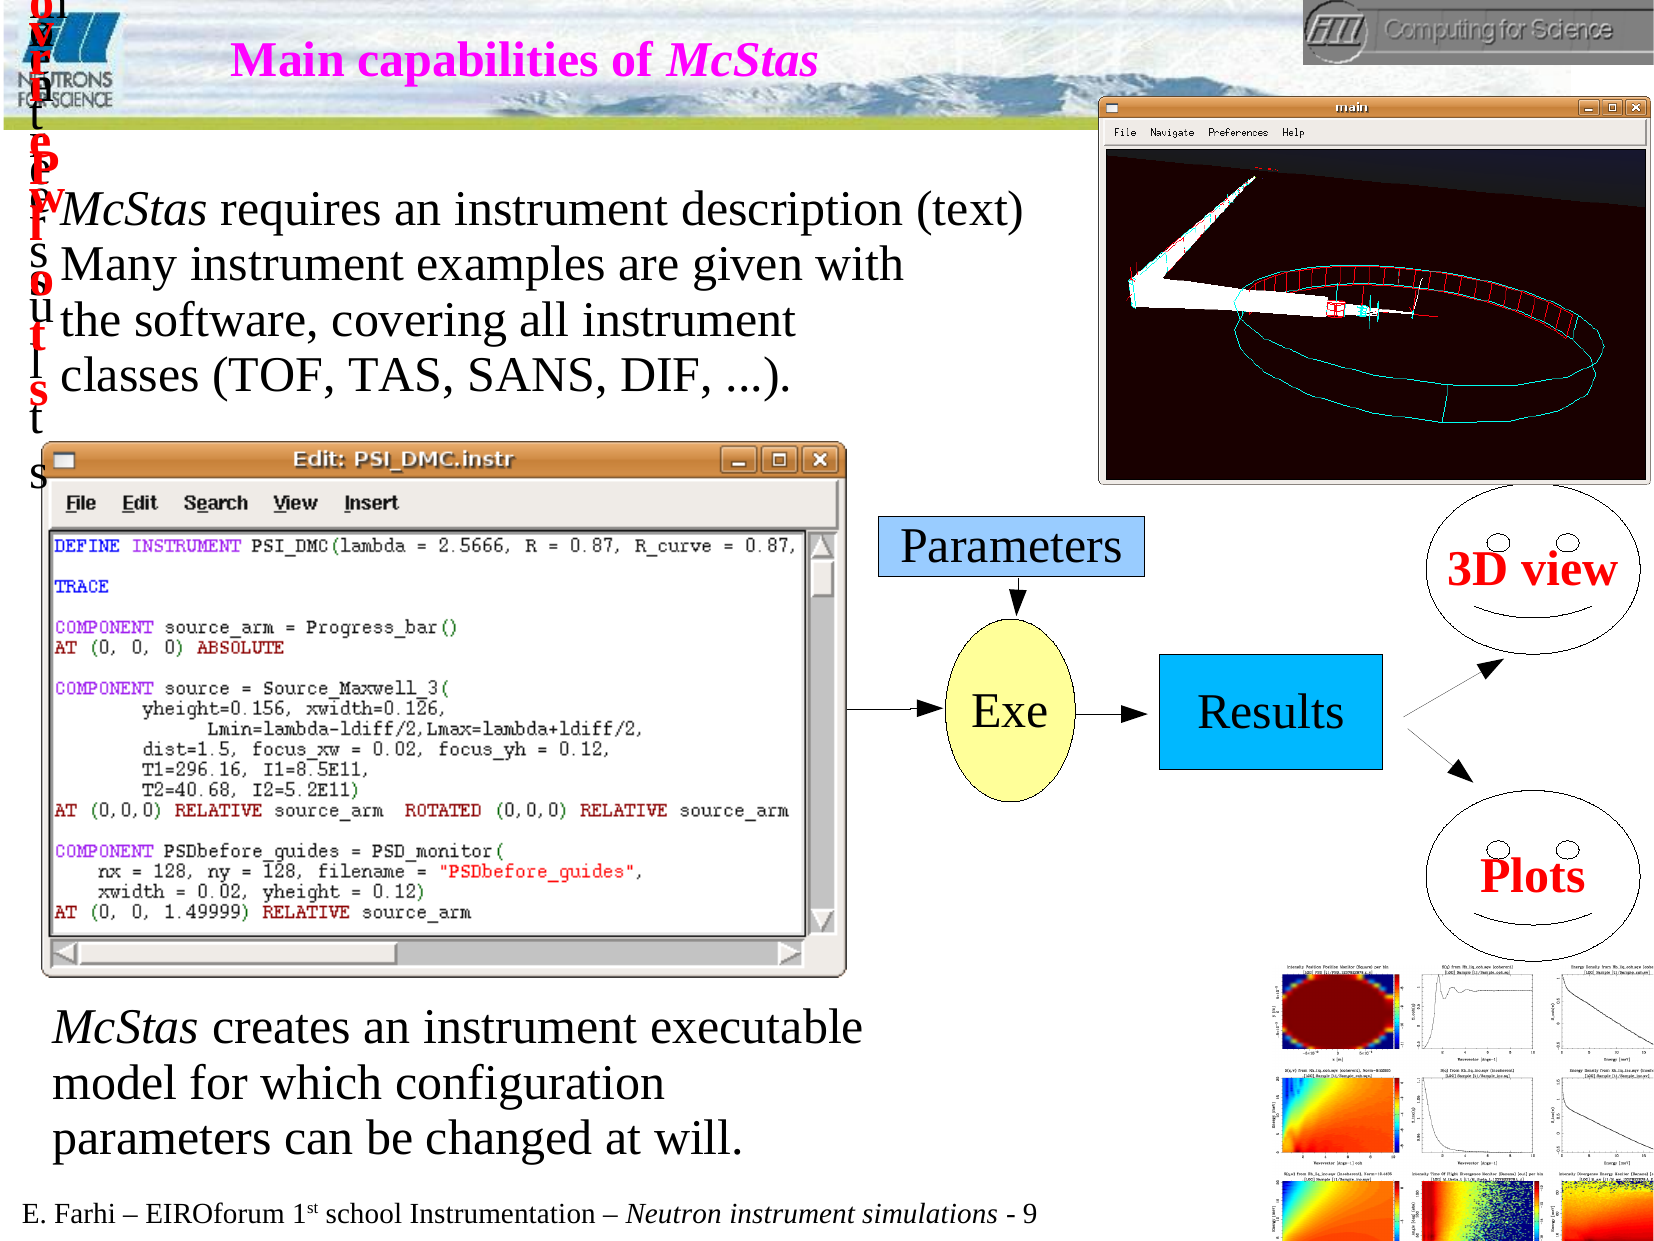

Exe
Exe
Parameters
Parameters
Simulation
results
Results
Detector Plots
Plots
3D view
3D view
Main capabilities of McStas
McStas requires an instrument description (text)
Many instrument examples are given with
the software, covering all instrument
classes (TOF, TAS, SANS, DIF, ...).
McStas creates an instrument executable
model for which configuration parameters can be changed at will.